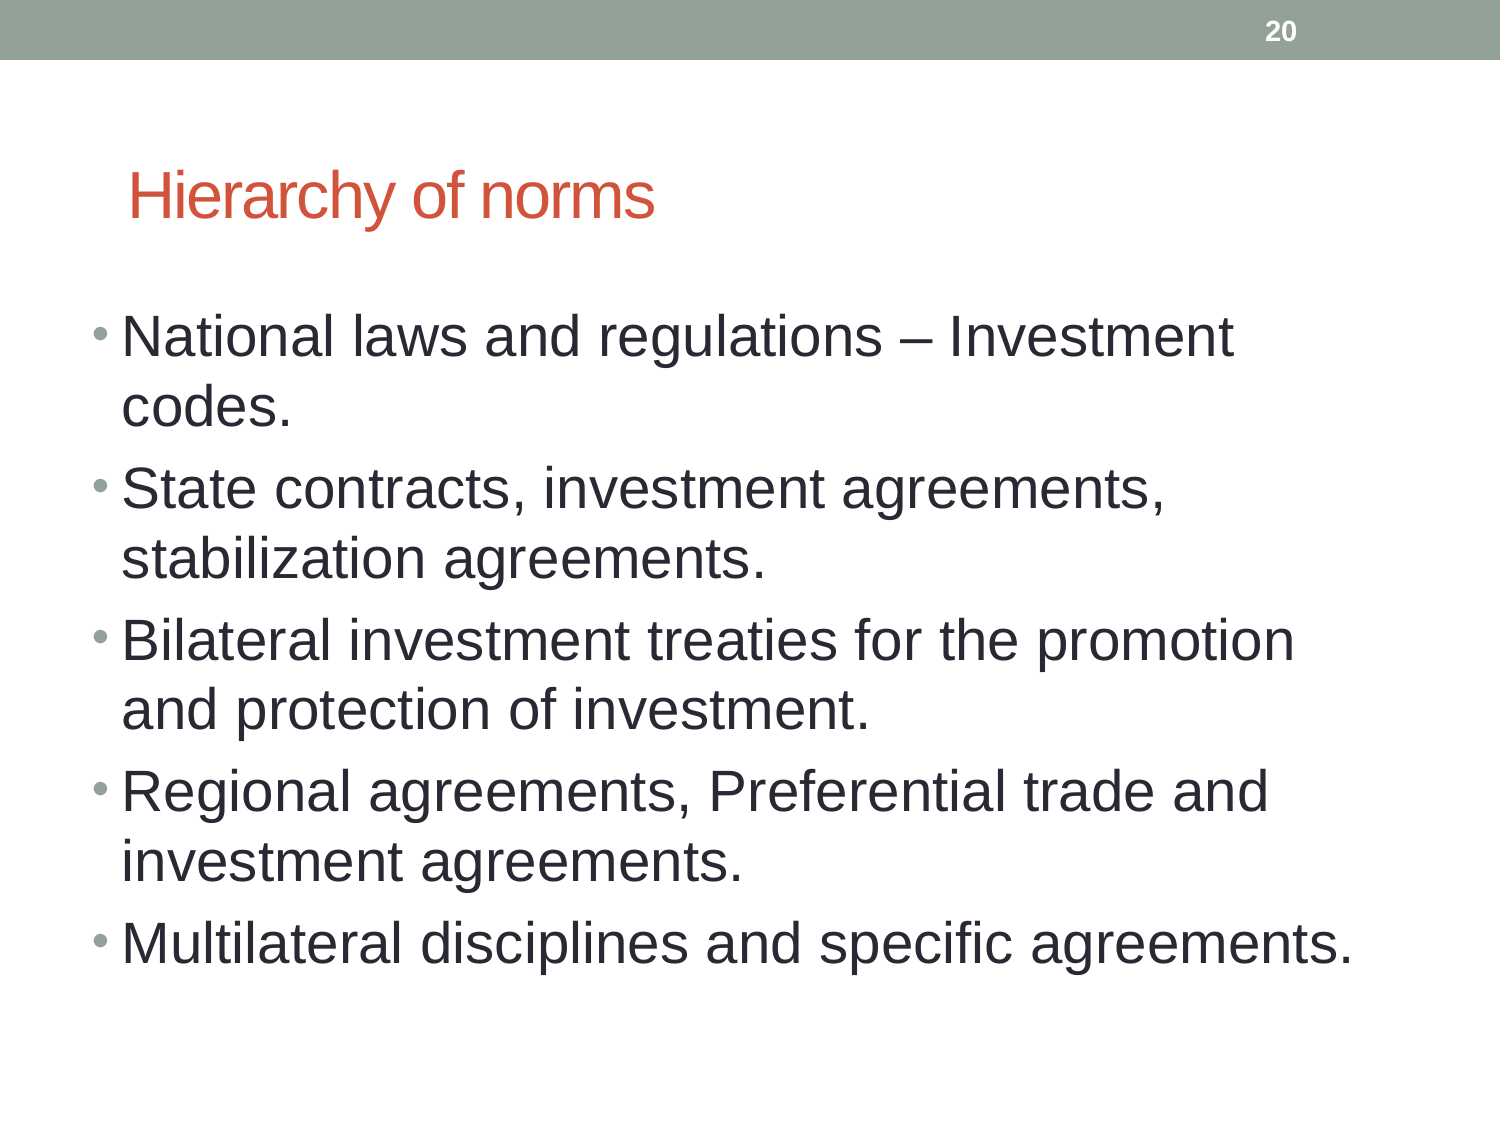

# Hierarchy of norms
National laws and regulations – Investment codes.
State contracts, investment agreements, stabilization agreements.
Bilateral investment treaties for the promotion and protection of investment.
Regional agreements, Preferential trade and investment agreements.
Multilateral disciplines and specific agreements.